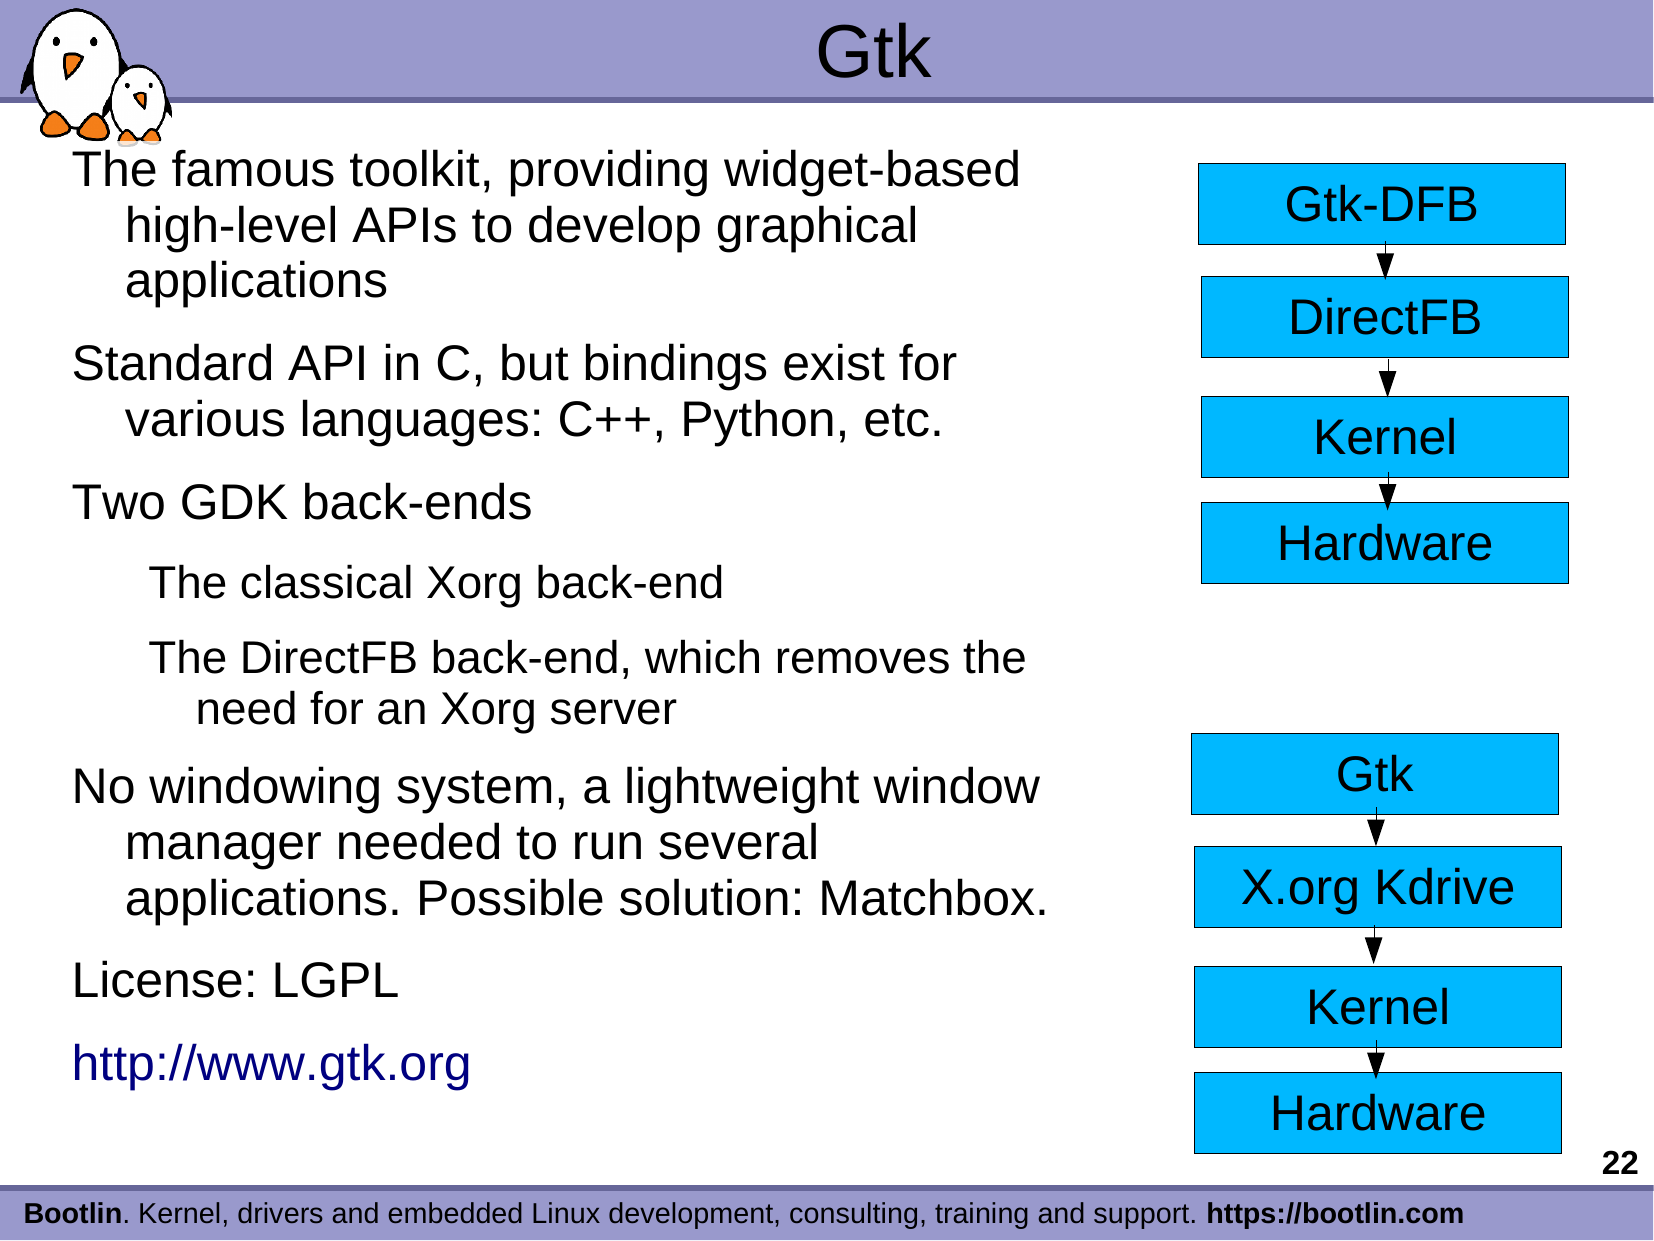

# Gtk
The famous toolkit, providing widget-based high-level APIs to develop graphical applications
Standard API in C, but bindings exist for various languages: C++, Python, etc.
Two GDK back-ends
The classical Xorg back-end
The DirectFB back-end, which removes the need for an Xorg server
No windowing system, a lightweight window manager needed to run several applications. Possible solution: Matchbox.
License: LGPL
http://www.gtk.org
Gtk-DFB
DirectFB
Kernel
Hardware
Gtk
X.org Kdrive
Kernel
Hardware